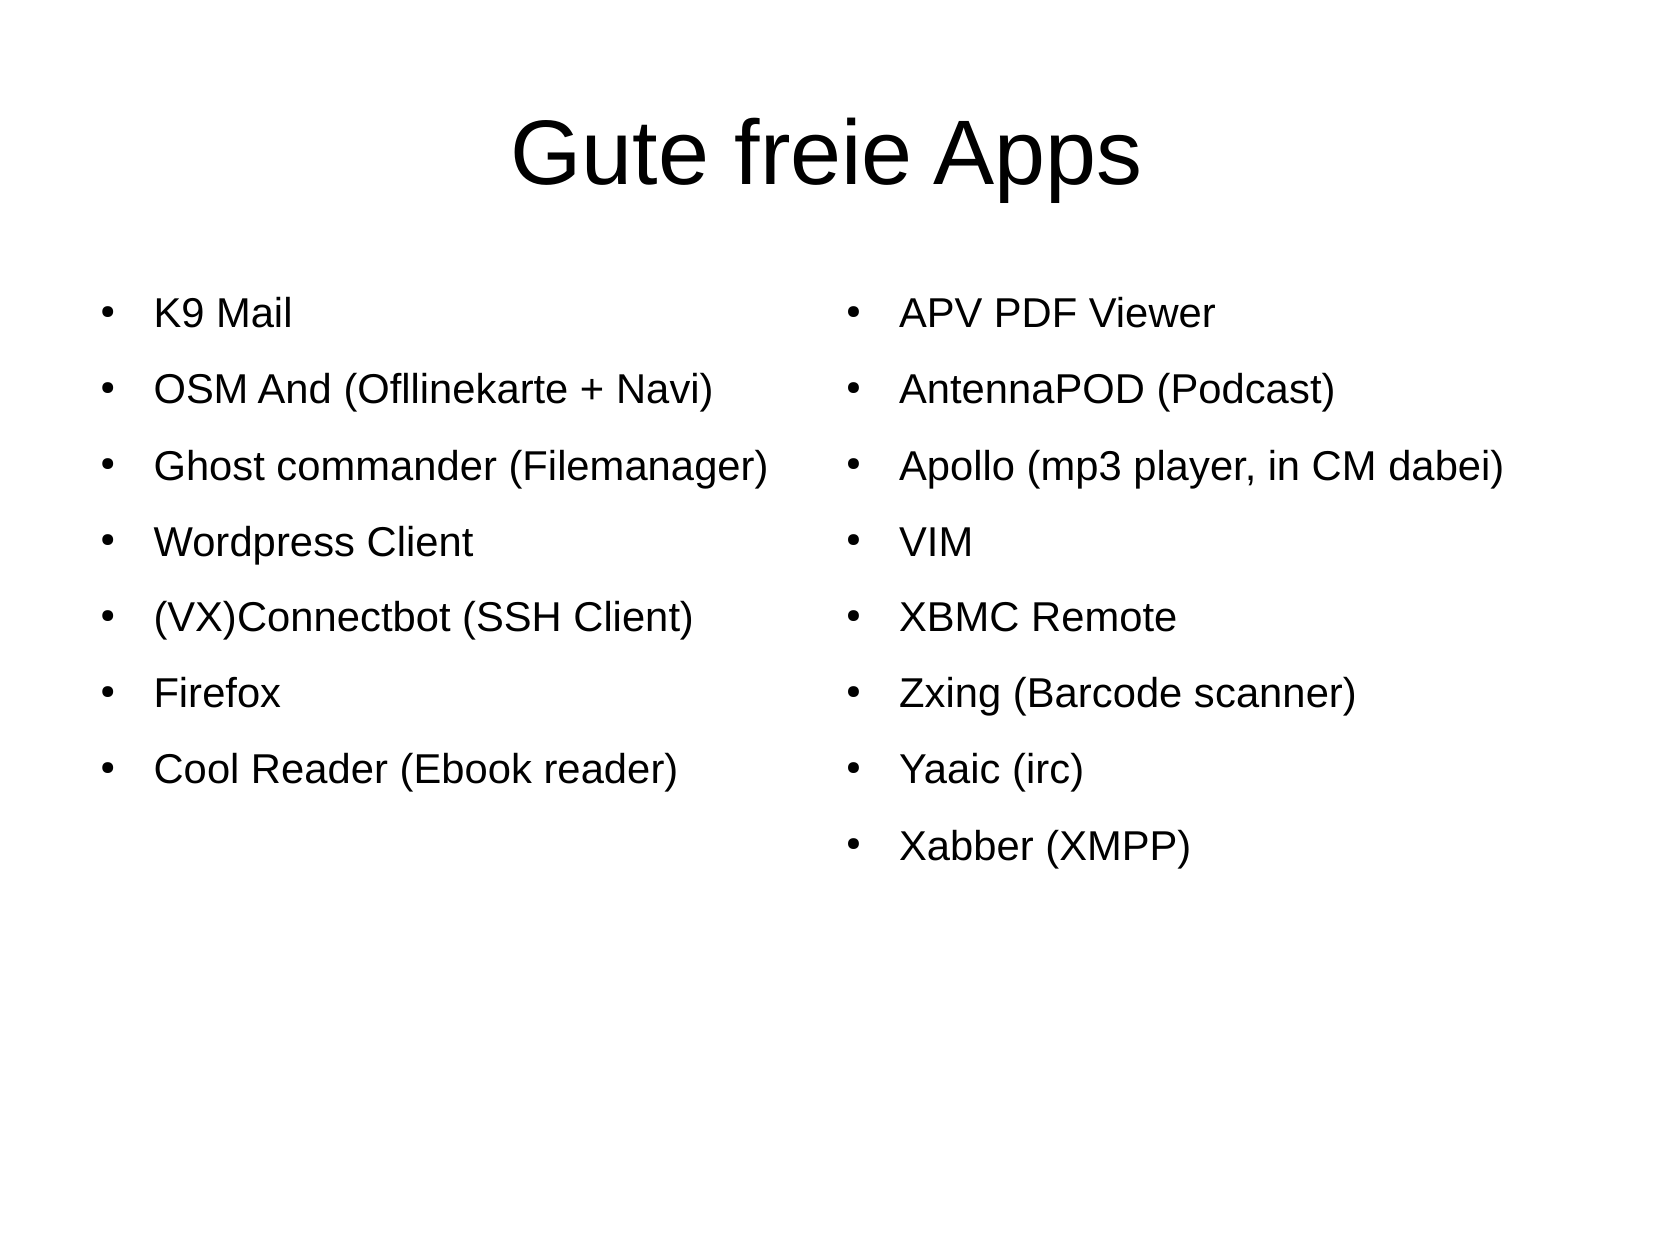

# Gute freie Apps
K9 Mail
OSM And (Ofllinekarte + Navi)
Ghost commander (Filemanager)
Wordpress Client
(VX)Connectbot (SSH Client)
Firefox
Cool Reader (Ebook reader)
APV PDF Viewer
AntennaPOD (Podcast)
Apollo (mp3 player, in CM dabei)
VIM
XBMC Remote
Zxing (Barcode scanner)
Yaaic (irc)
Xabber (XMPP)